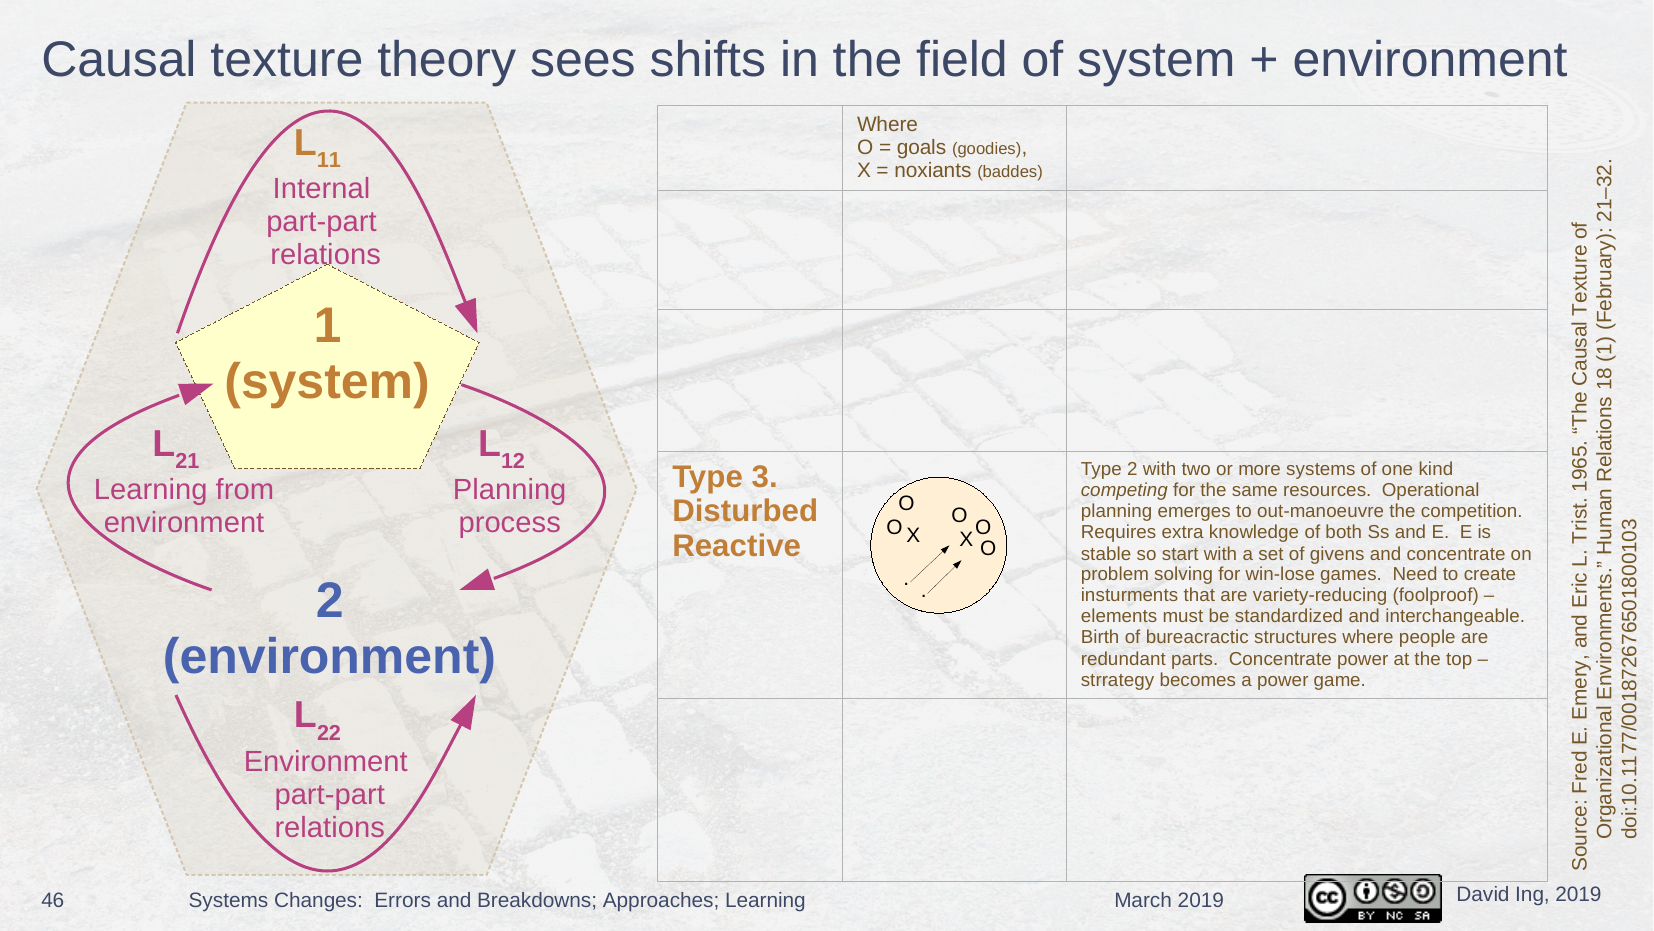

# Causal texture theory sees shifts in the field of system + environment
2
(environment)
| | Where O = goals (goodies), X = noxiants (baddes) | |
| --- | --- | --- |
| | | |
| | | |
| Type 3. Disturbed Reactive | | Type 2 with two or more systems of one kind competing for the same resources. Operational planning emerges to out-manoeuvre the competition. Requires extra knowledge of both Ss and E. E is stable so start with a set of givens and concentrate on problem solving for win-lose games. Need to create insturments that are variety-reducing (foolproof) – elements must be standardized and interchangeable. Birth of bureacractic structures where people are redundant parts. Concentrate power at the top – strrategy becomes a power game. |
| | | |
O
O
O
O
X
X
O
.
.
L11
Internal
part-part
relations
1
(system)
L12
Planning process
L21
Learning from environment
Source: Fred E. Emery, and Eric L. Trist. 1965. “The Causal Texture of Organizational Environments.” Human Relations 18 (1) (February): 21–32. doi:10.1177/001872676501800103
L22
Environment
 part-part
 relations
Systems Changes: Errors and Breakdowns; Approaches; Learning
March 2019